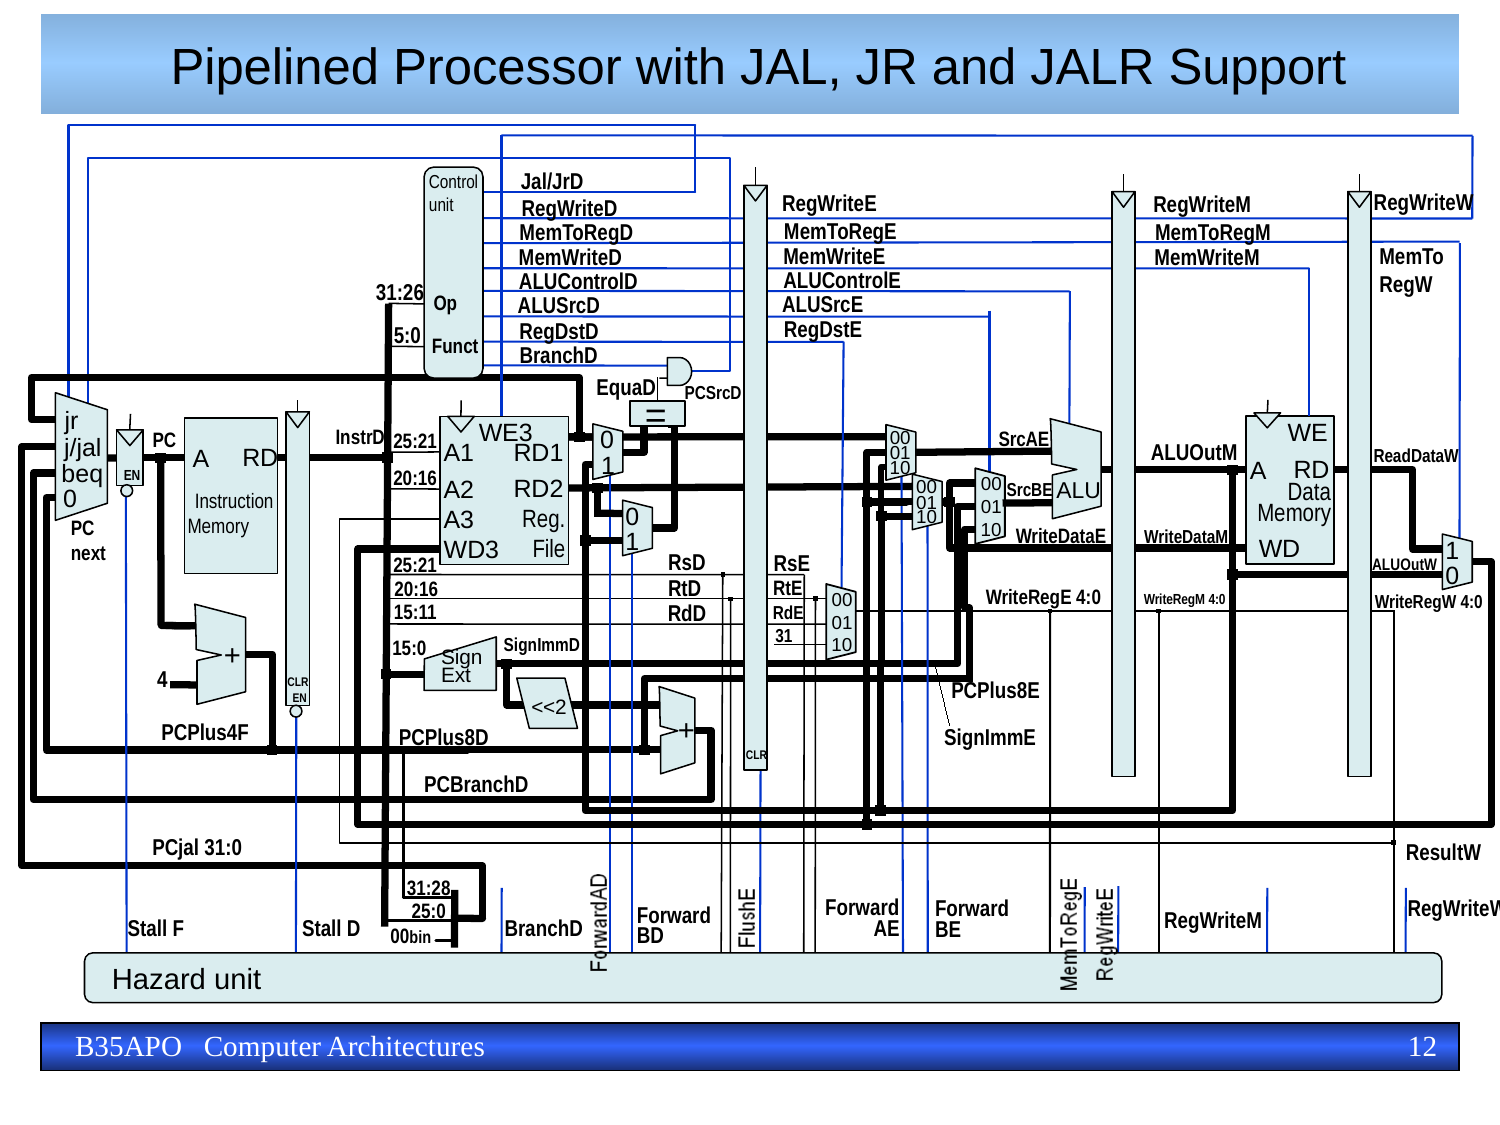

# Pipelined Processor with JAL, JR and JALR Support
Jal/JrD
Control unit
RegWriteW
RegWriteE
RegWriteM
RegWriteD
MemToRegE
MemToRegM
MemToRegD
MemWriteE
MemTo
RegW
MemWriteM
MemWriteD
ALUControlE
ALUControlD
31:26
Op
ALUSrcE
ALUSrcD
RegDstE
RegDstD
5:0
Funct
BranchD
EquaD
PCSrcD
Data Memory
WE
RD
A
WD
=
jr
Reg.
 File
WE3
Instruction Memory
RD
A
ALU
0
InstrD
SrcAE
00
PC
25:21
j/jal
A1
RD1
ALUOutM
01
ReadDataW
1
10
beq
20:16
EN
00
RD2
A2
00
SrcBE
0
01
01
0
A3
10
PC
next
10
WriteDataE
WriteDataM
1
WD3
1
0
RsD
RsE
25:21
ALUOutW
RtD
RtE
20:16
WriteRegE 4:0
00
WriteRegM 4:0
WriteRegW 4:0
15:11
RdD
RdE
+
01
31
SignImmD
10
15:0
Sign
Ext
4
CLR
EN
PCPlus8E
<<2
+
PCPlus4F
SignImmE
PCPlus8D
CLR
PCBranchD
PCjal 31:0
ResultW
31:28
Forward
AE
Forward
BE
RegWriteW
25:0
Forward
BD
RegWriteM
Stall F
Stall D
BranchD
00bin
Hazard unit
B35APO Computer Architectures
12